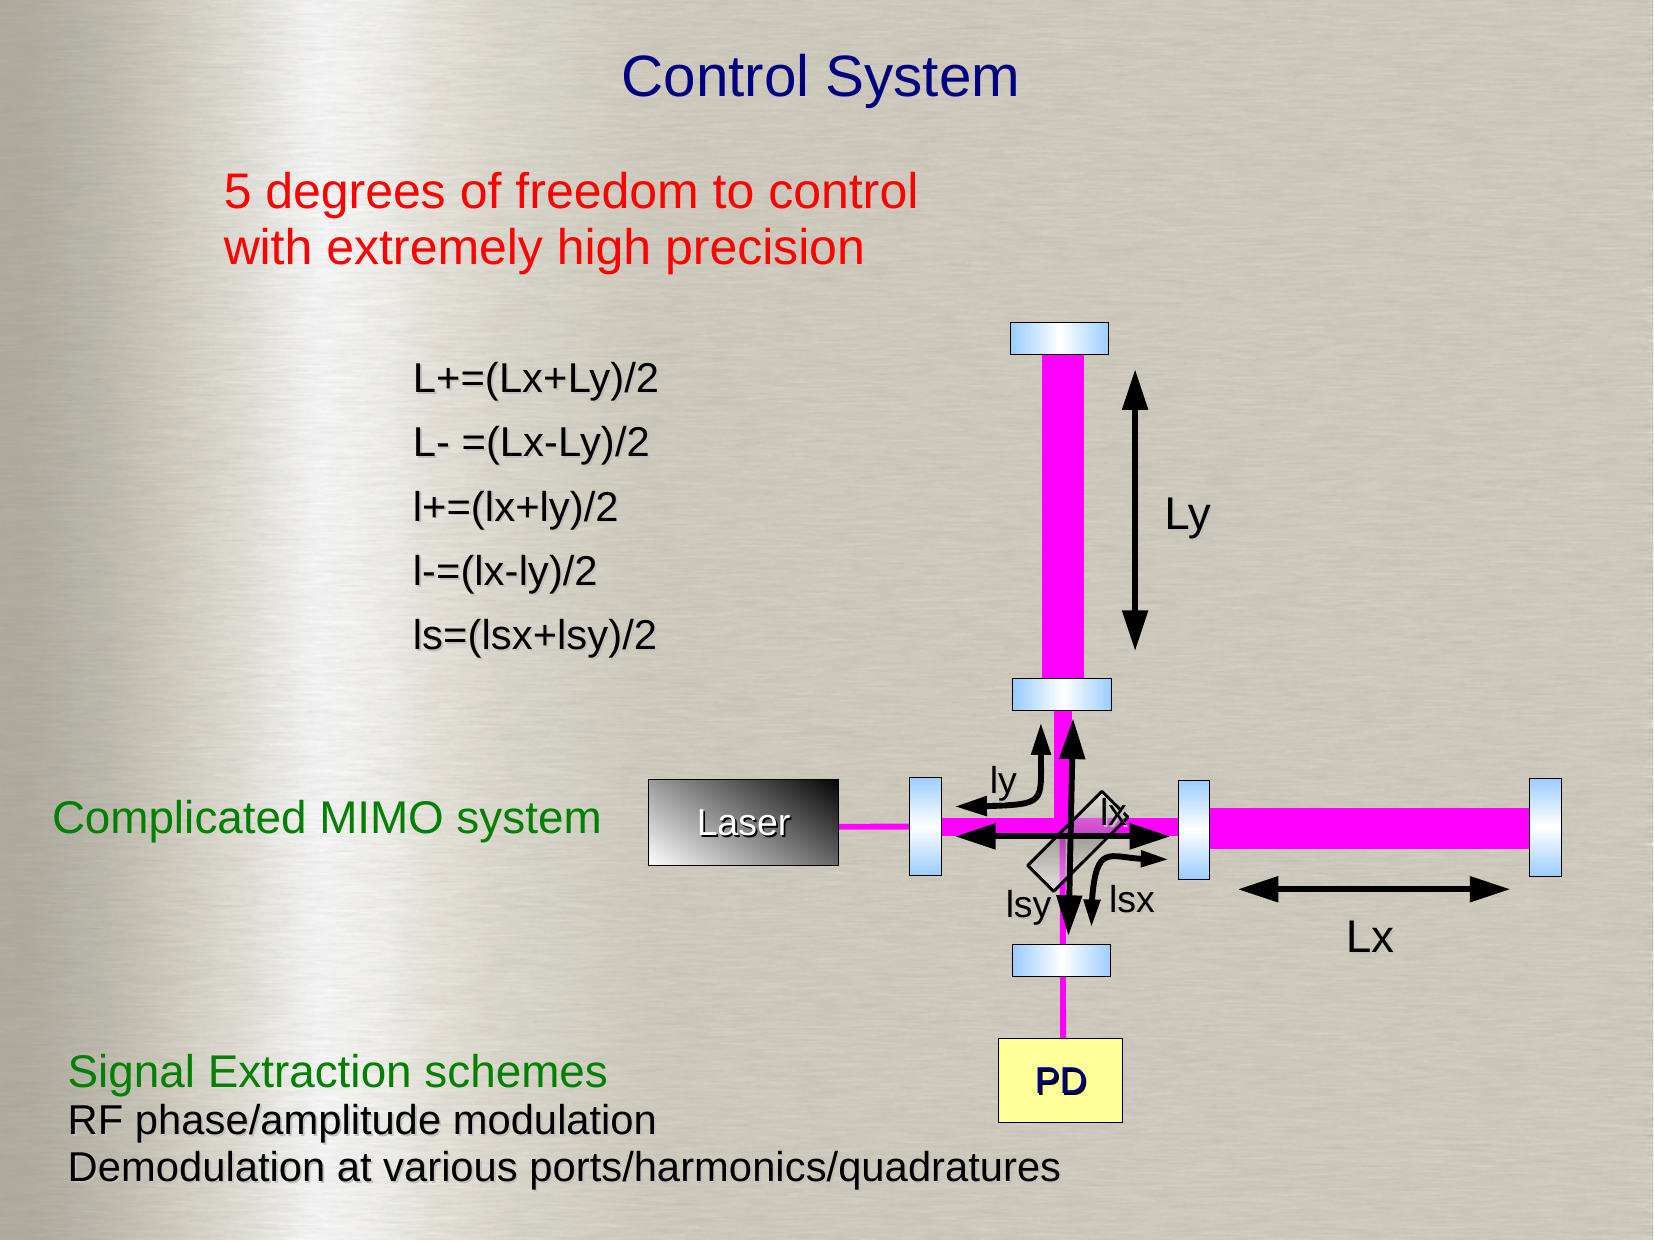

Control System
5 degrees of freedom to control
with extremely high precision
L+=(Lx+Ly)/2
L- =(Lx-Ly)/2
l+=(lx+ly)/2
l-=(lx-ly)/2
ls=(lsx+lsy)/2
Ly
ly
Laser
Complicated MIMO system
lx
lsx
lsy
Lx
Signal Extraction schemes
RF phase/amplitude modulation
Demodulation at various ports/harmonics/quadratures
PD